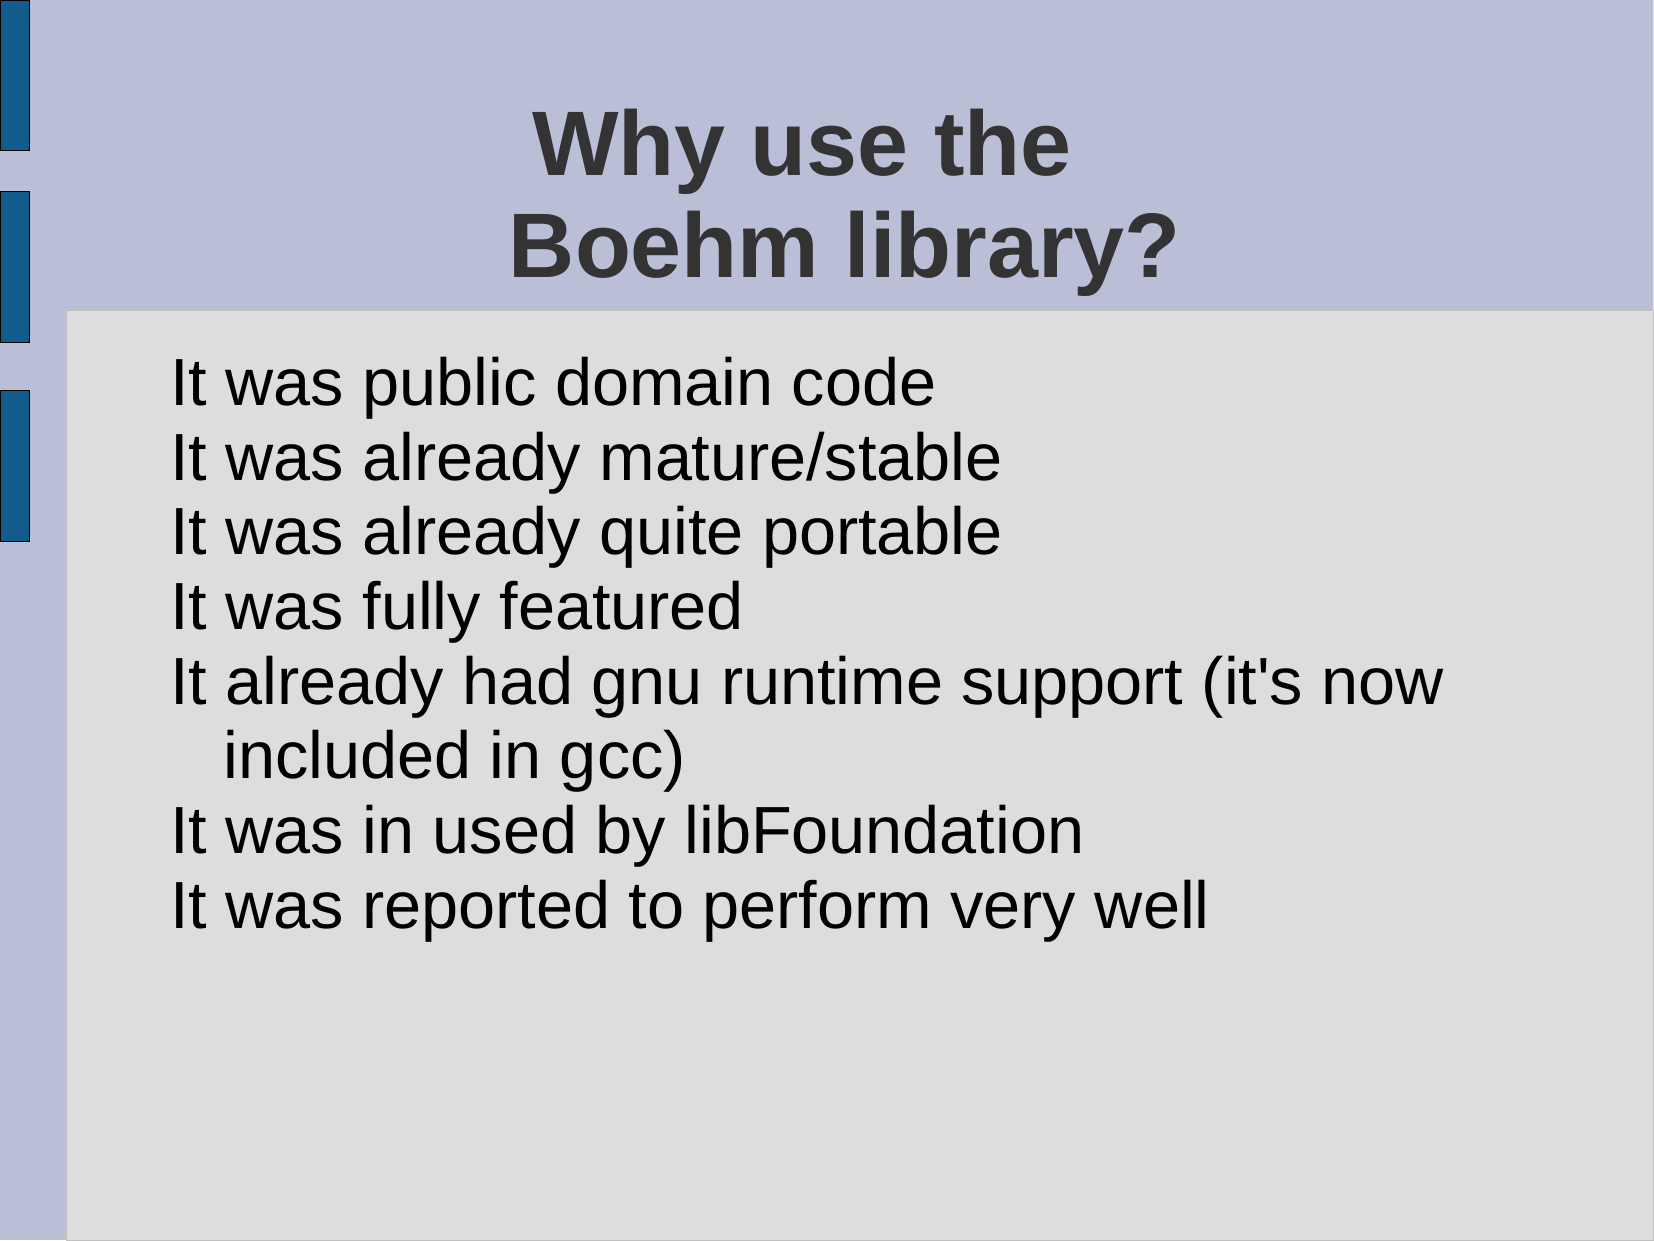

# Why use the Boehm library?
It was public domain code
It was already mature/stable
It was already quite portable
It was fully featured
It already had gnu runtime support (it's now included in gcc)
It was in used by libFoundation
It was reported to perform very well